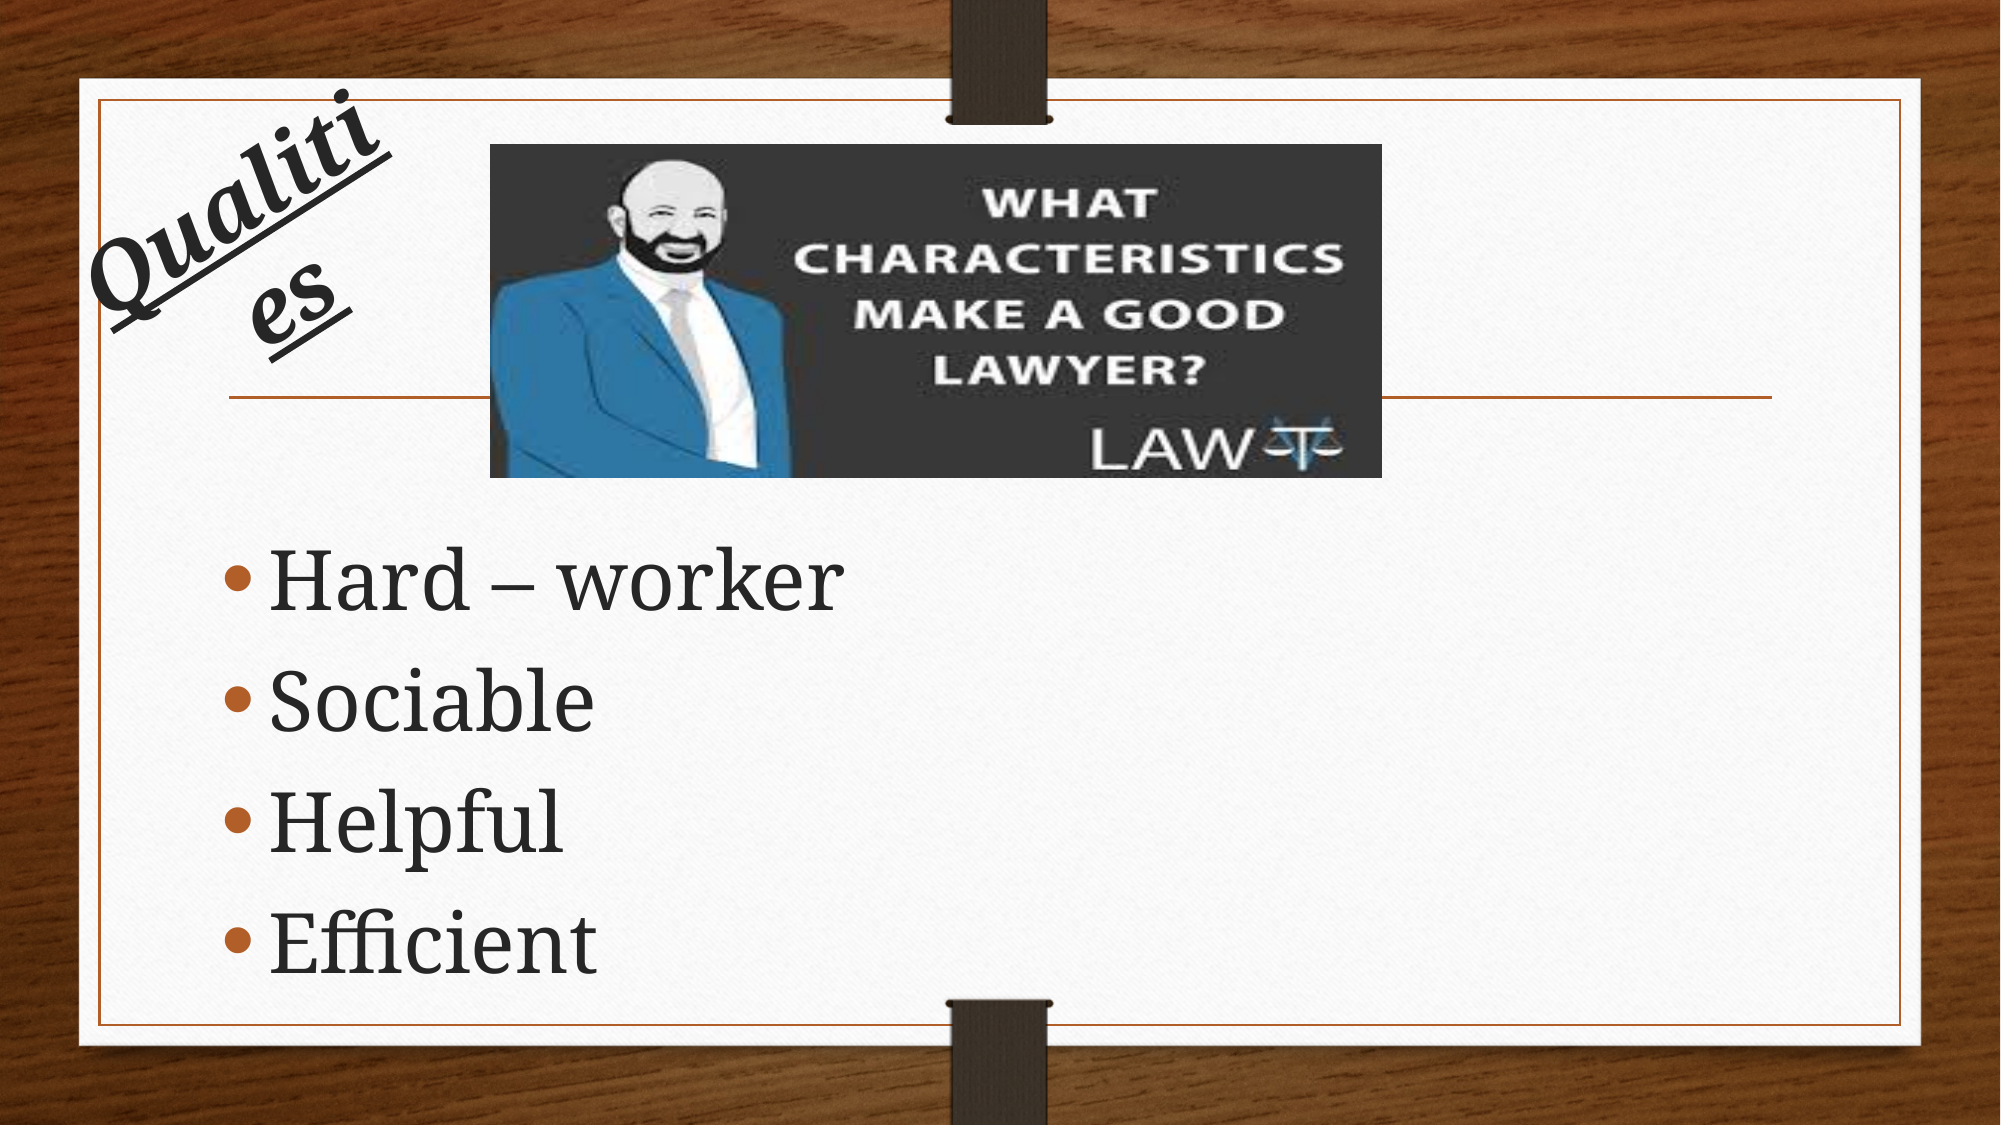

# Qualities
Hard – worker
Sociable
Helpful
Efficient